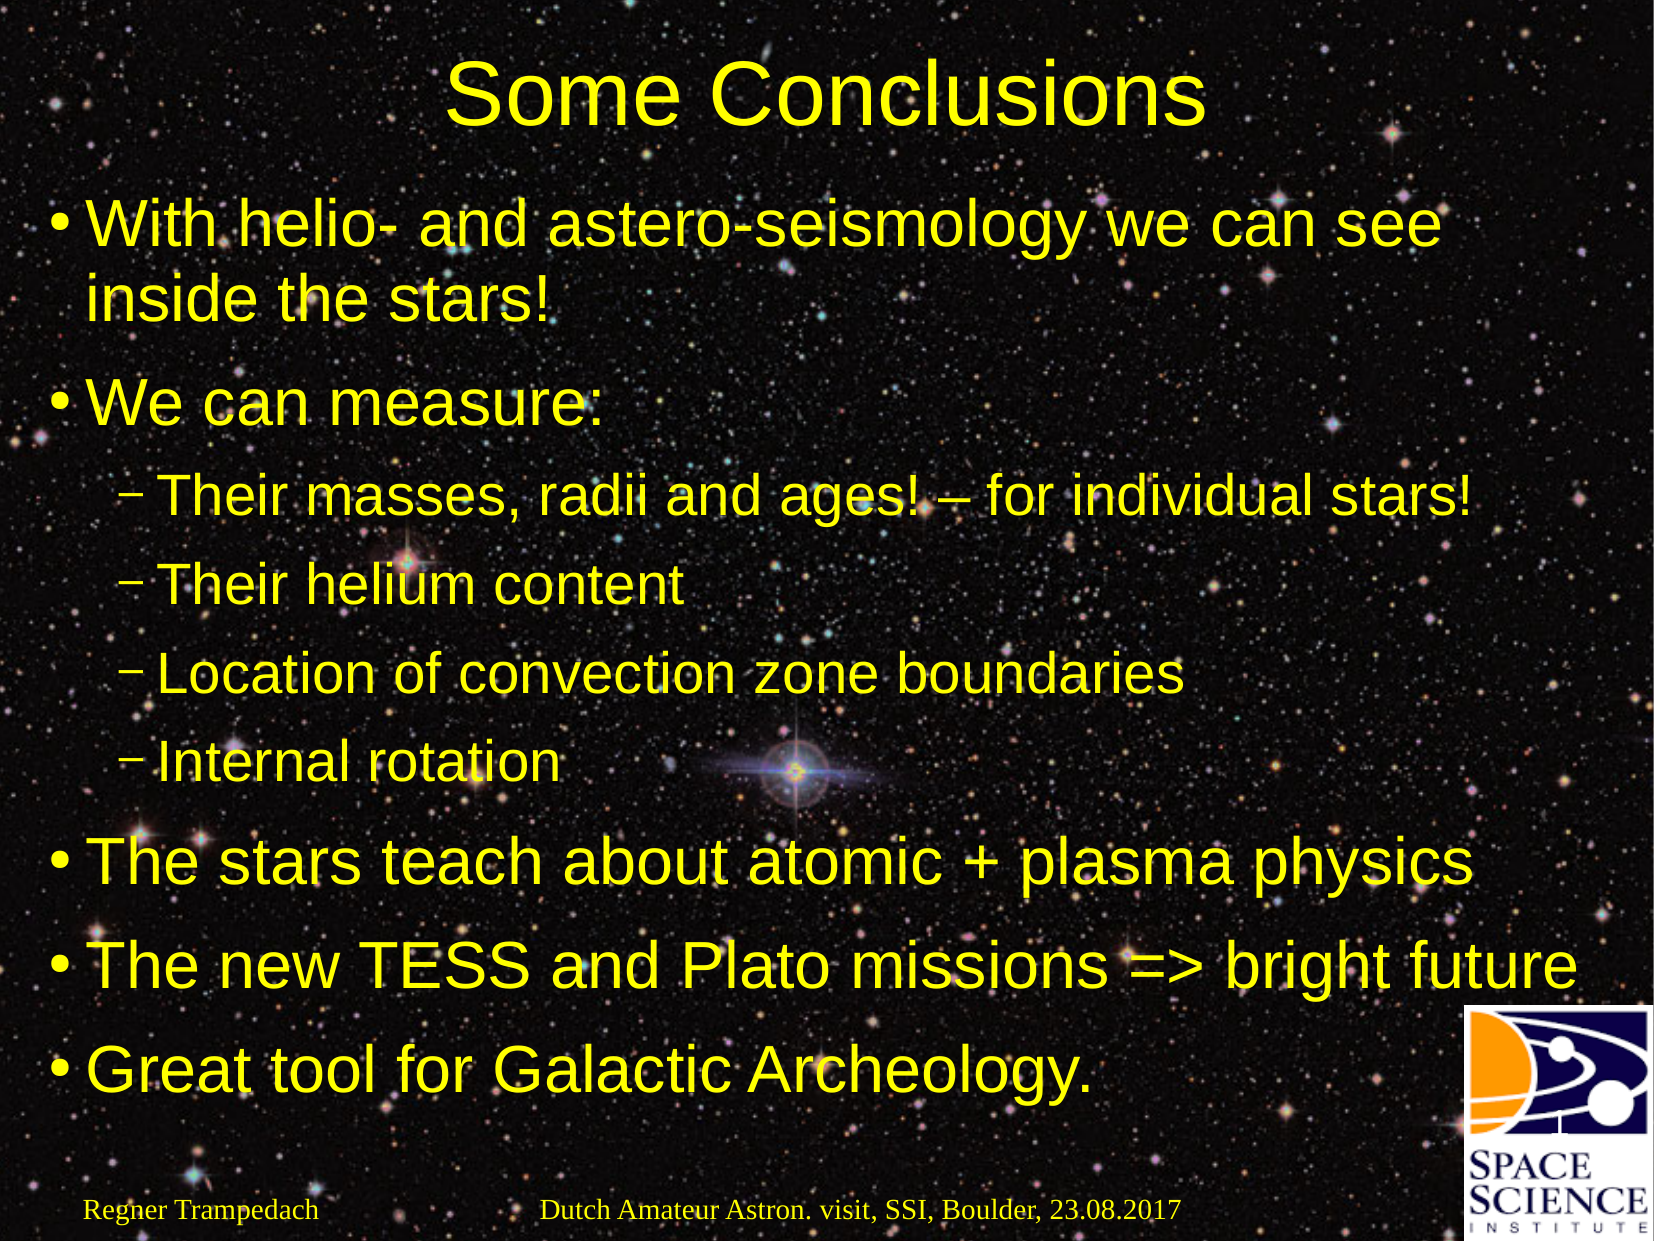

# Some Conclusions
With helio- and astero-seismology we can see inside the stars!
We can measure:
Their masses, radii and ages! – for individual stars!
Their helium content
Location of convection zone boundaries
Internal rotation
The stars teach about atomic + plasma physics
The new TESS and Plato missions => bright future
Great tool for Galactic Archeology.